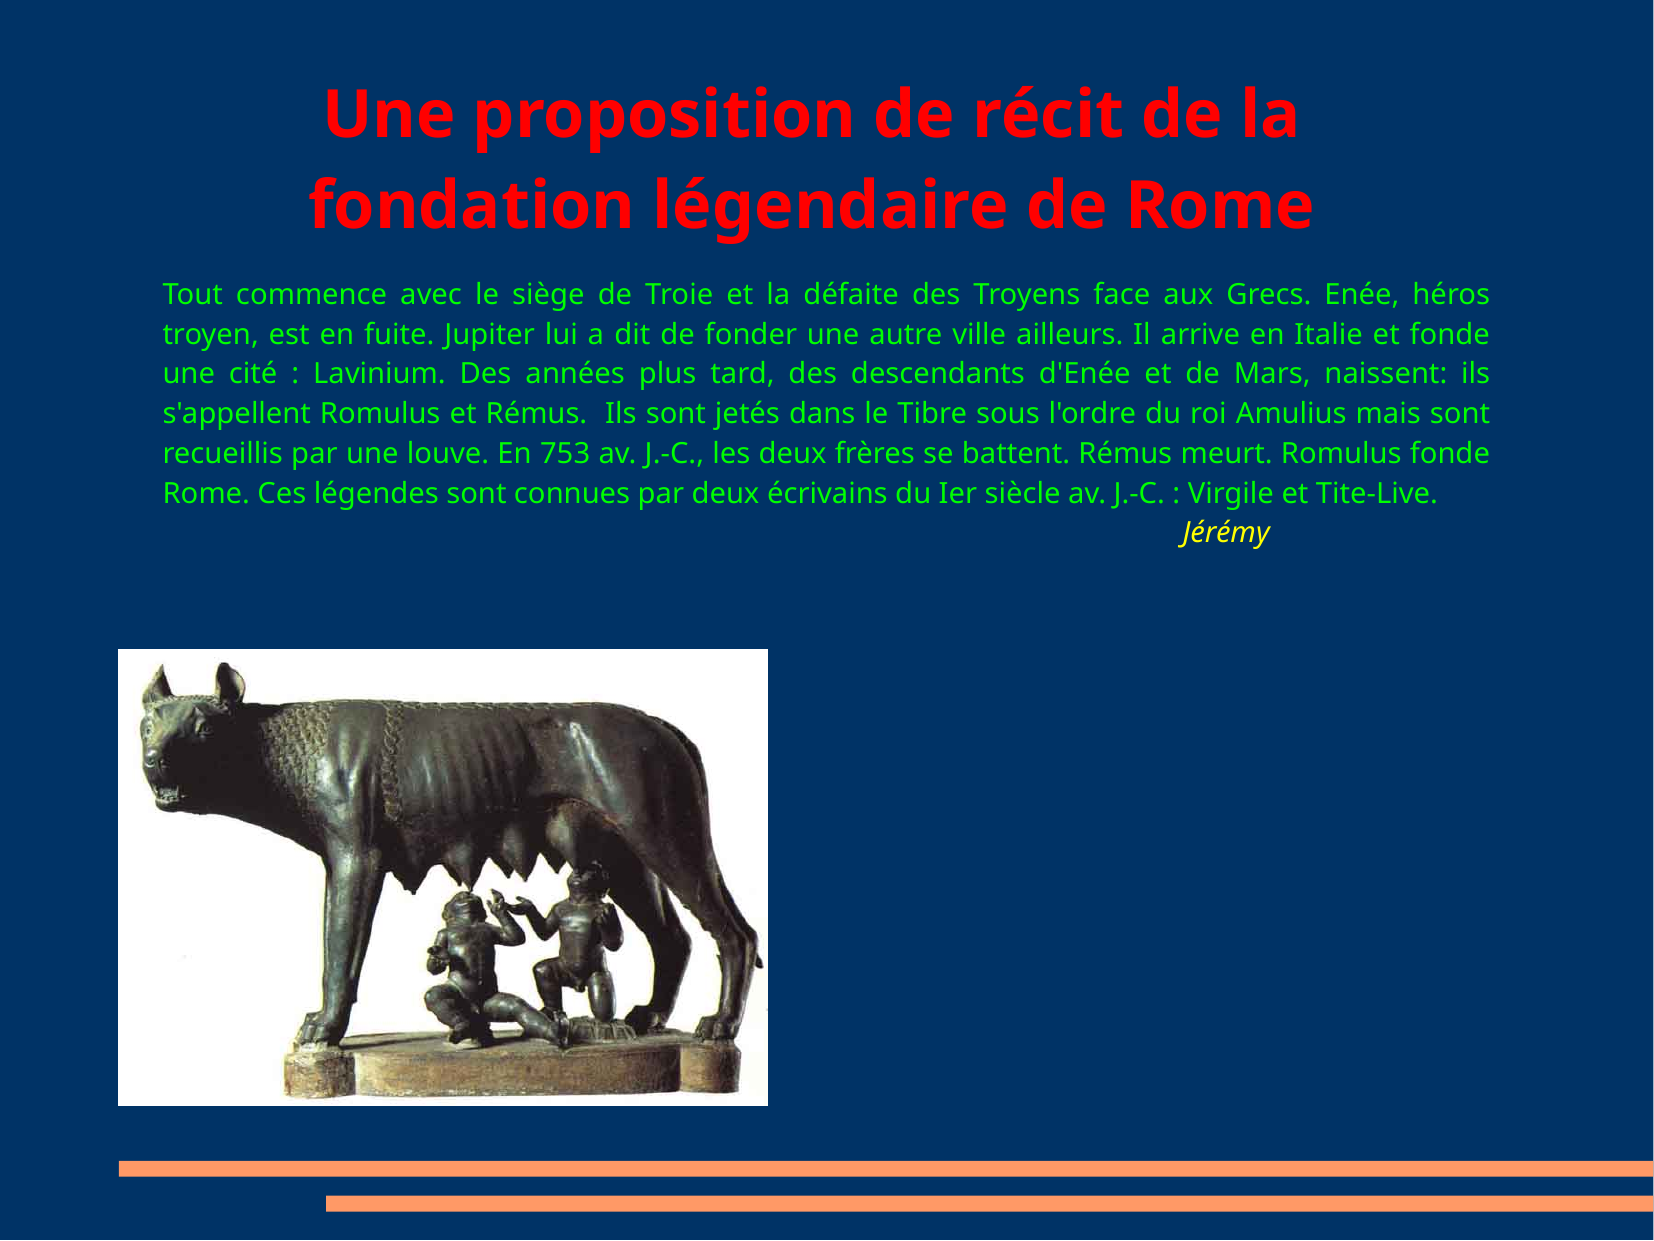

Une proposition de récit de la fondation légendaire de Rome
Tout commence avec le siège de Troie et la défaite des Troyens face aux Grecs. Enée, héros troyen, est en fuite. Jupiter lui a dit de fonder une autre ville ailleurs. Il arrive en Italie et fonde une cité : Lavinium. Des années plus tard, des descendants d'Enée et de Mars, naissent: ils s'appellent Romulus et Rémus. Ils sont jetés dans le Tibre sous l'ordre du roi Amulius mais sont recueillis par une louve. En 753 av. J.-C., les deux frères se battent. Rémus meurt. Romulus fonde Rome. Ces légendes sont connues par deux écrivains du Ier siècle av. J.-C. : Virgile et Tite-Live.
 Jérémy